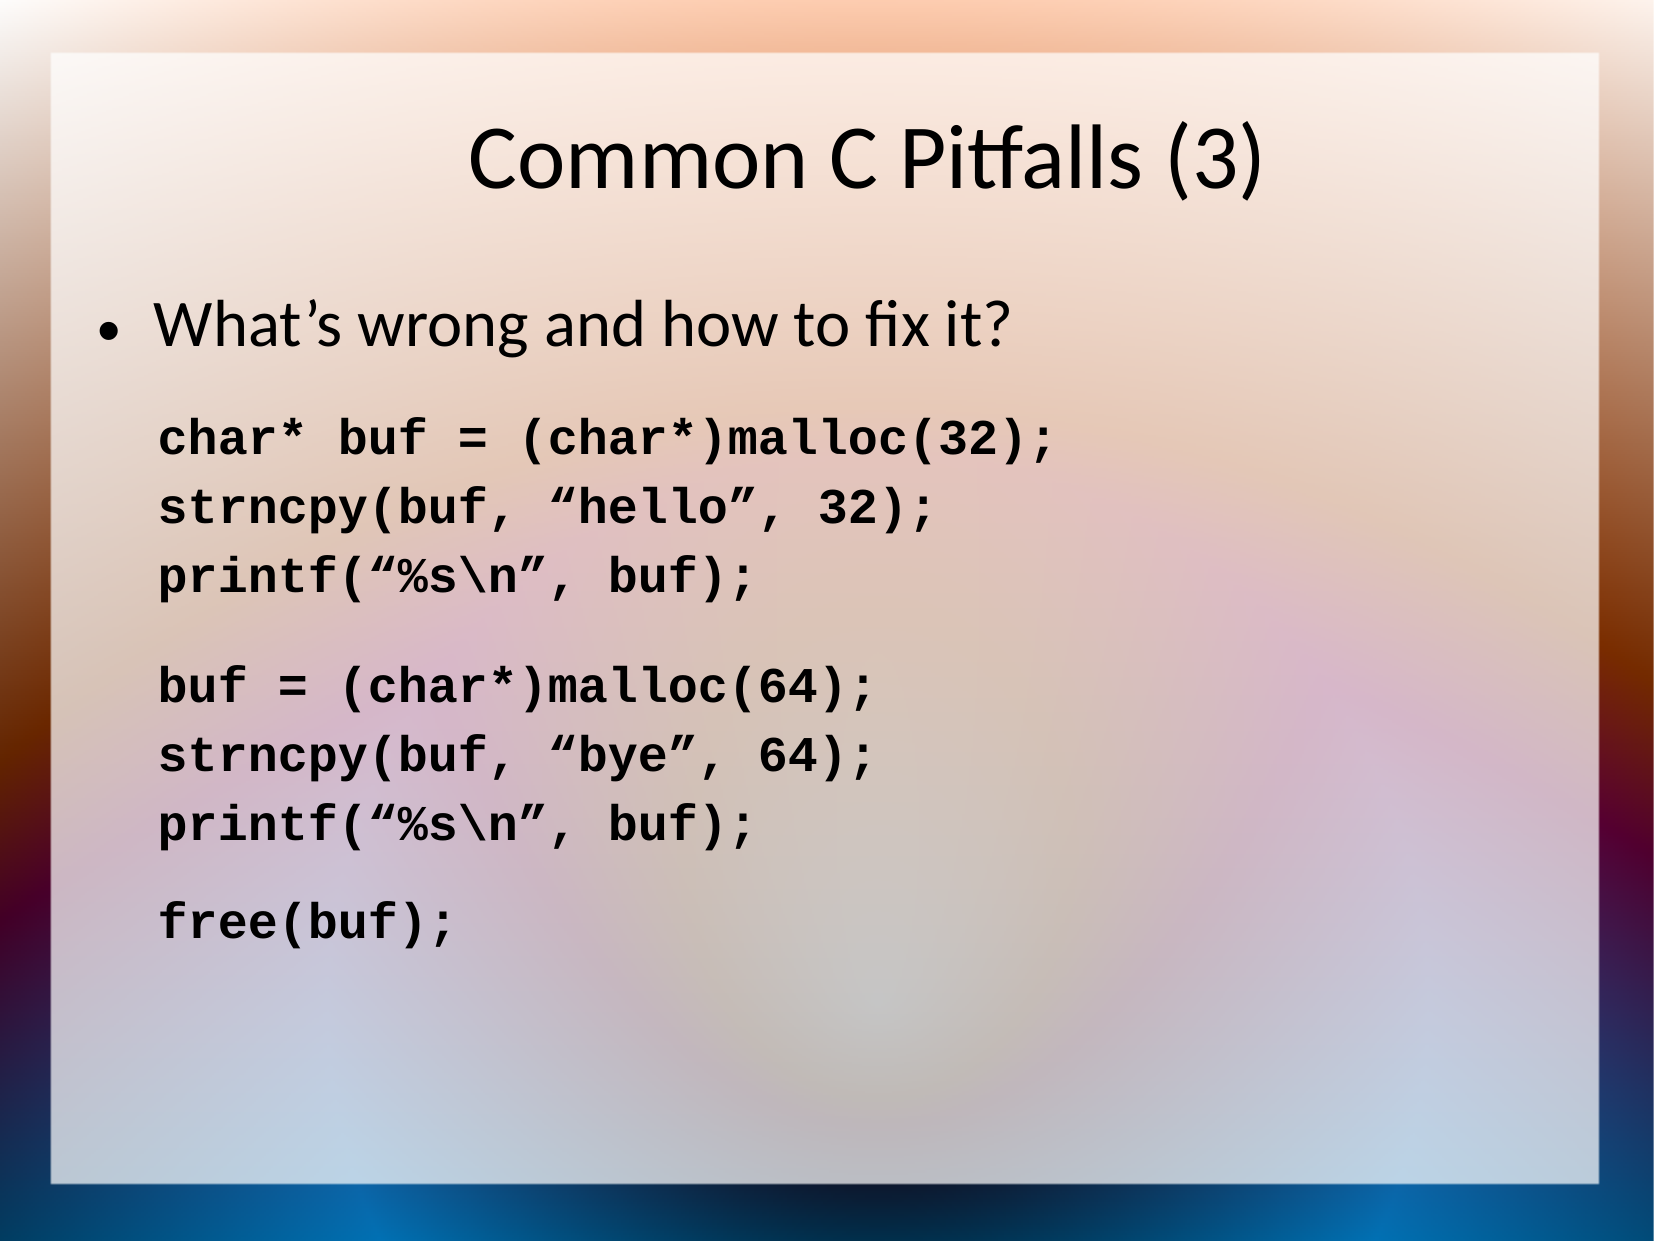

Common C Pitfalls (3)‏
What’s wrong and how to fix it?
 char* buf = (char*)malloc(32);
 strncpy(buf, “hello”, 32);
 printf(“%s\n”, buf);
 buf = (char*)malloc(64);
 strncpy(buf, “bye”, 64);
 printf(“%s\n”, buf);
 free(buf);